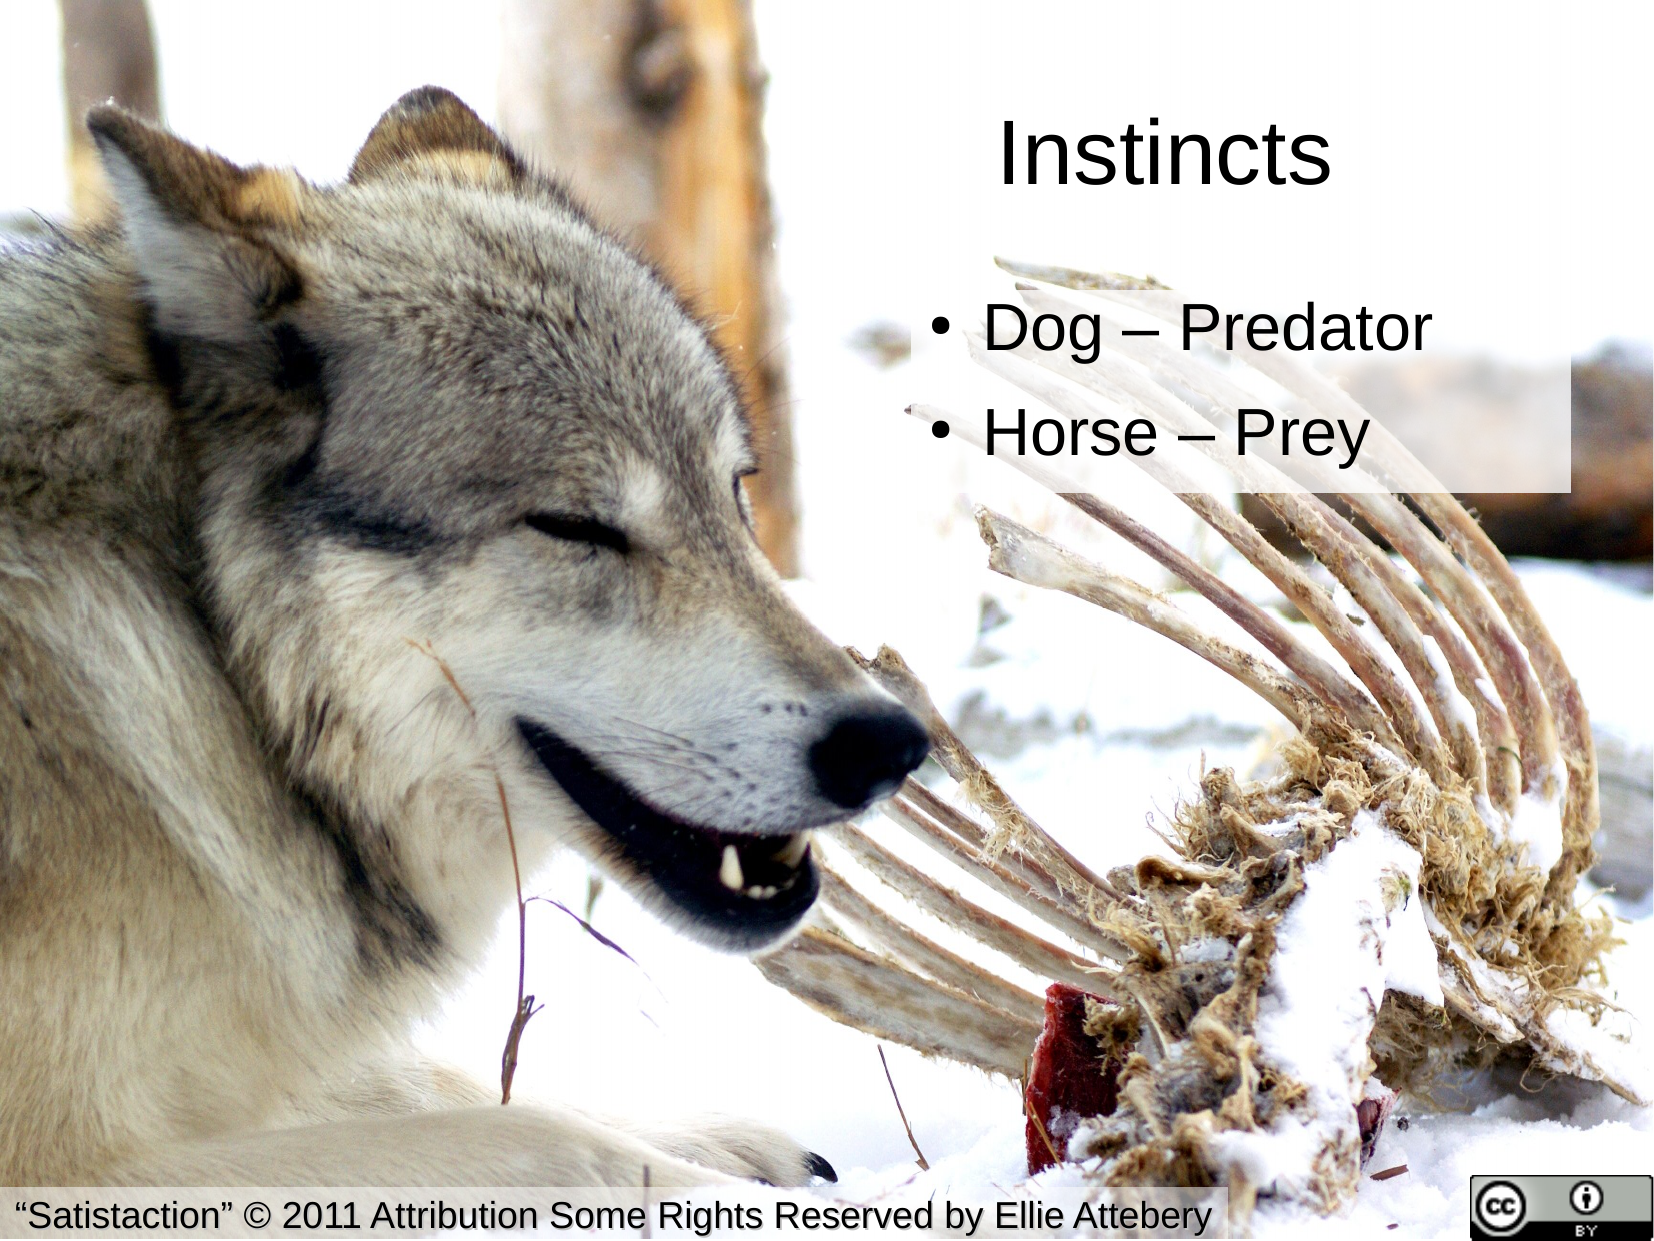

# Instincts
Dog – Predator
Horse – Prey
“Satistaction” © 2011 Attribution Some Rights Reserved by Ellie Attebery